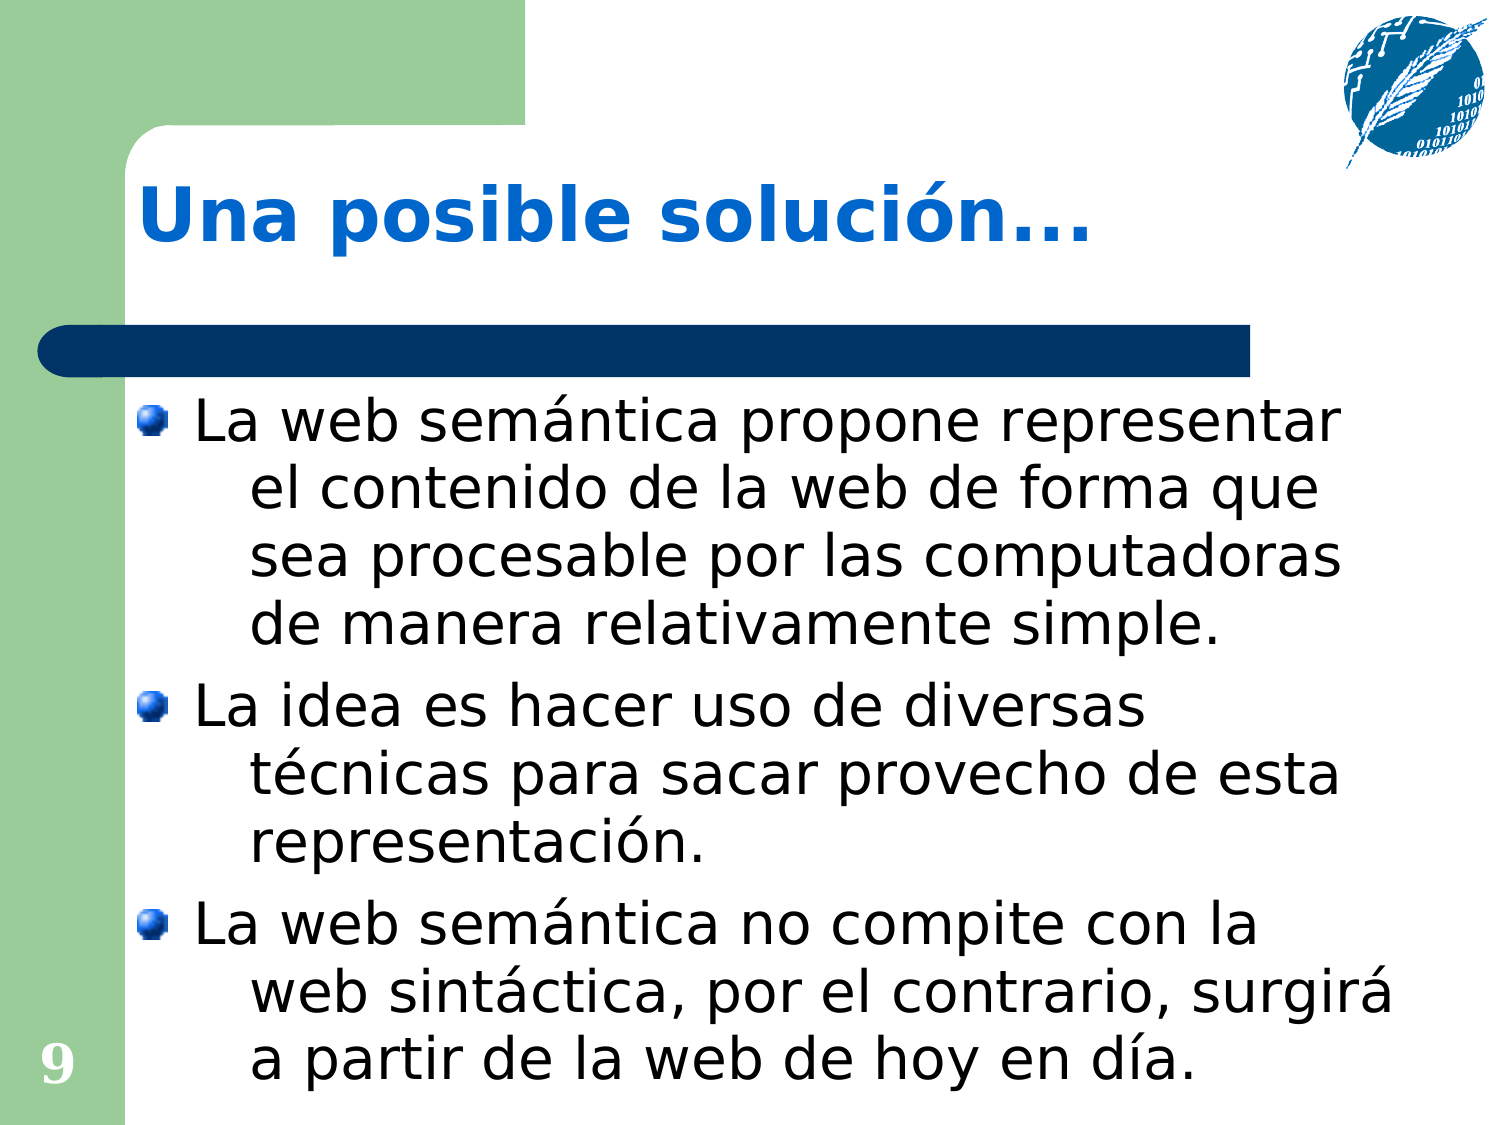

# Una posible solución...
La web semántica propone representar el contenido de la web de forma que sea procesable por las computadoras de manera relativamente simple.
La idea es hacer uso de diversas técnicas para sacar provecho de esta representación.
La web semántica no compite con la web sintáctica, por el contrario, surgirá a partir de la web de hoy en día.
9